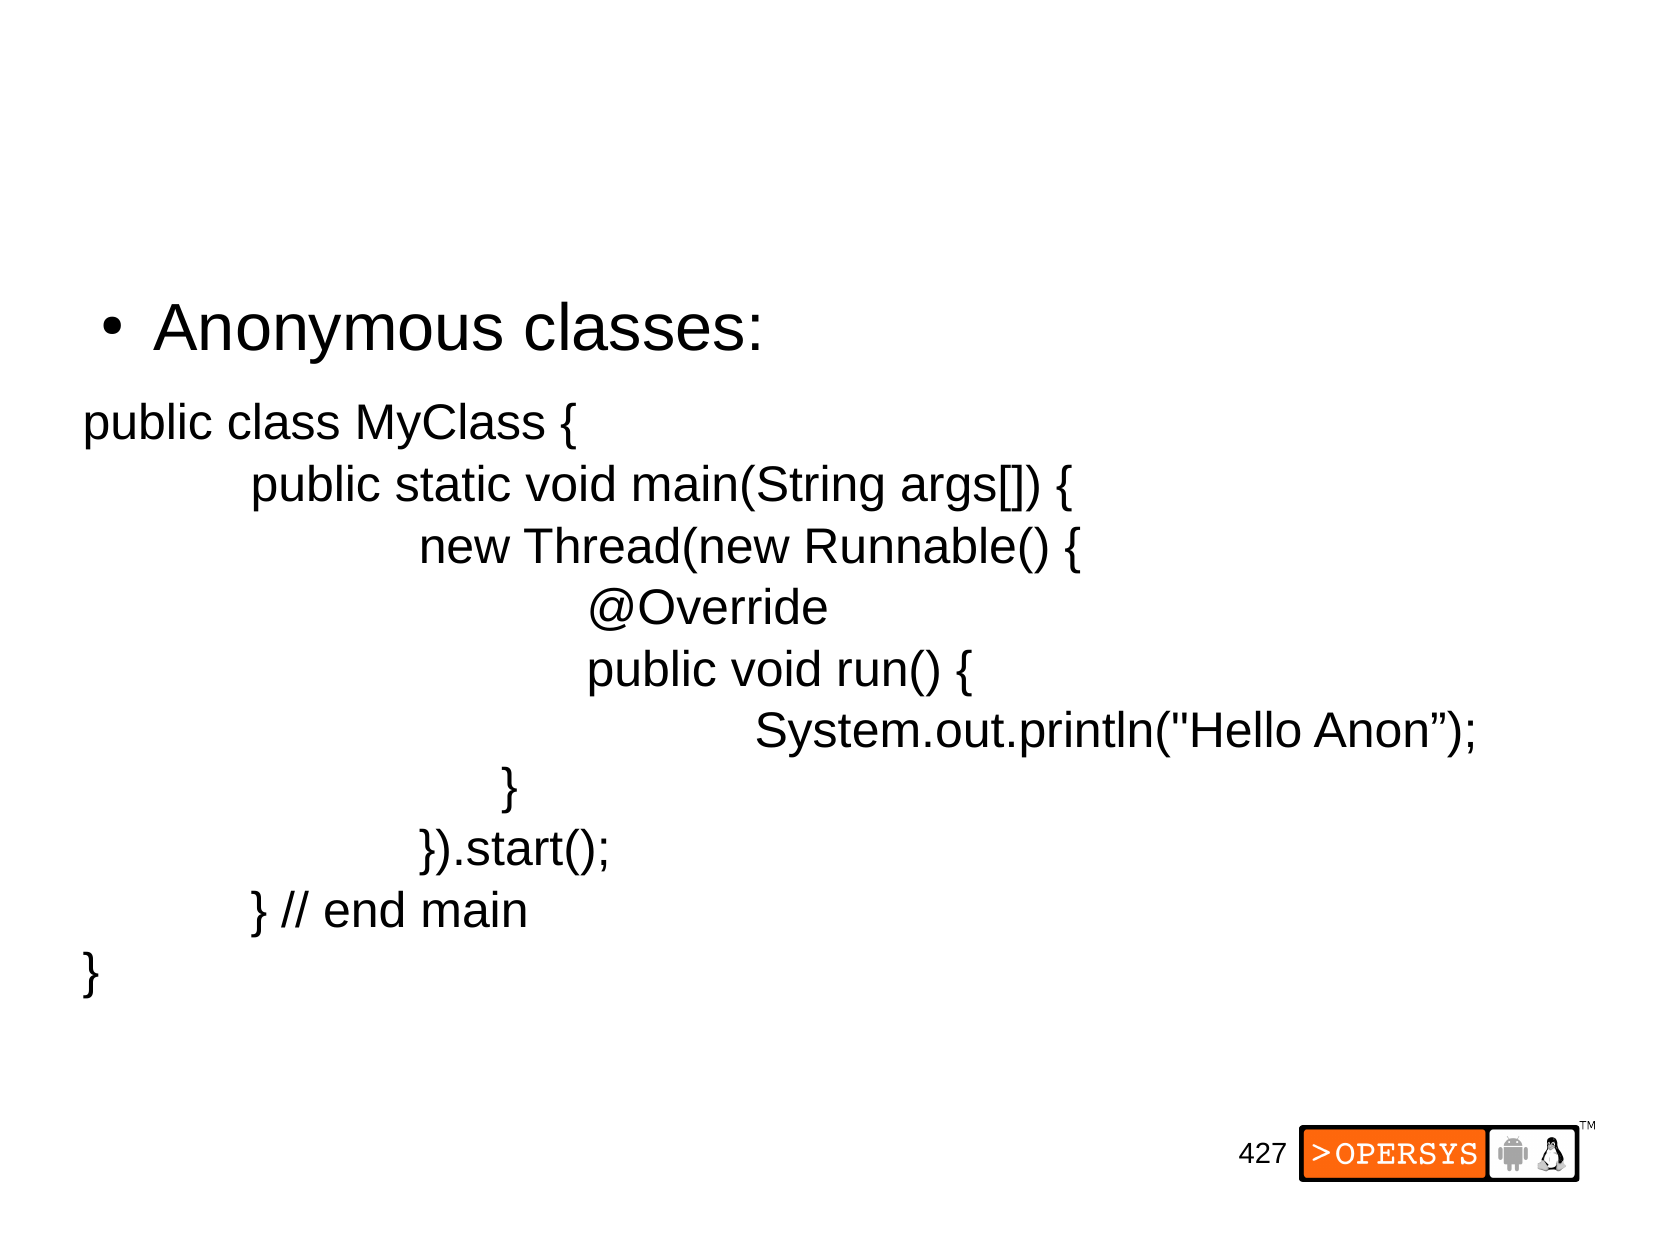

# Anonymous classes:
public class MyClass {
 public static void main(String args[]) {
 new Thread(new Runnable() {
 @Override
 public void run() {
 System.out.println("Hello Anon”); }
 }).start();
 } // end main
}